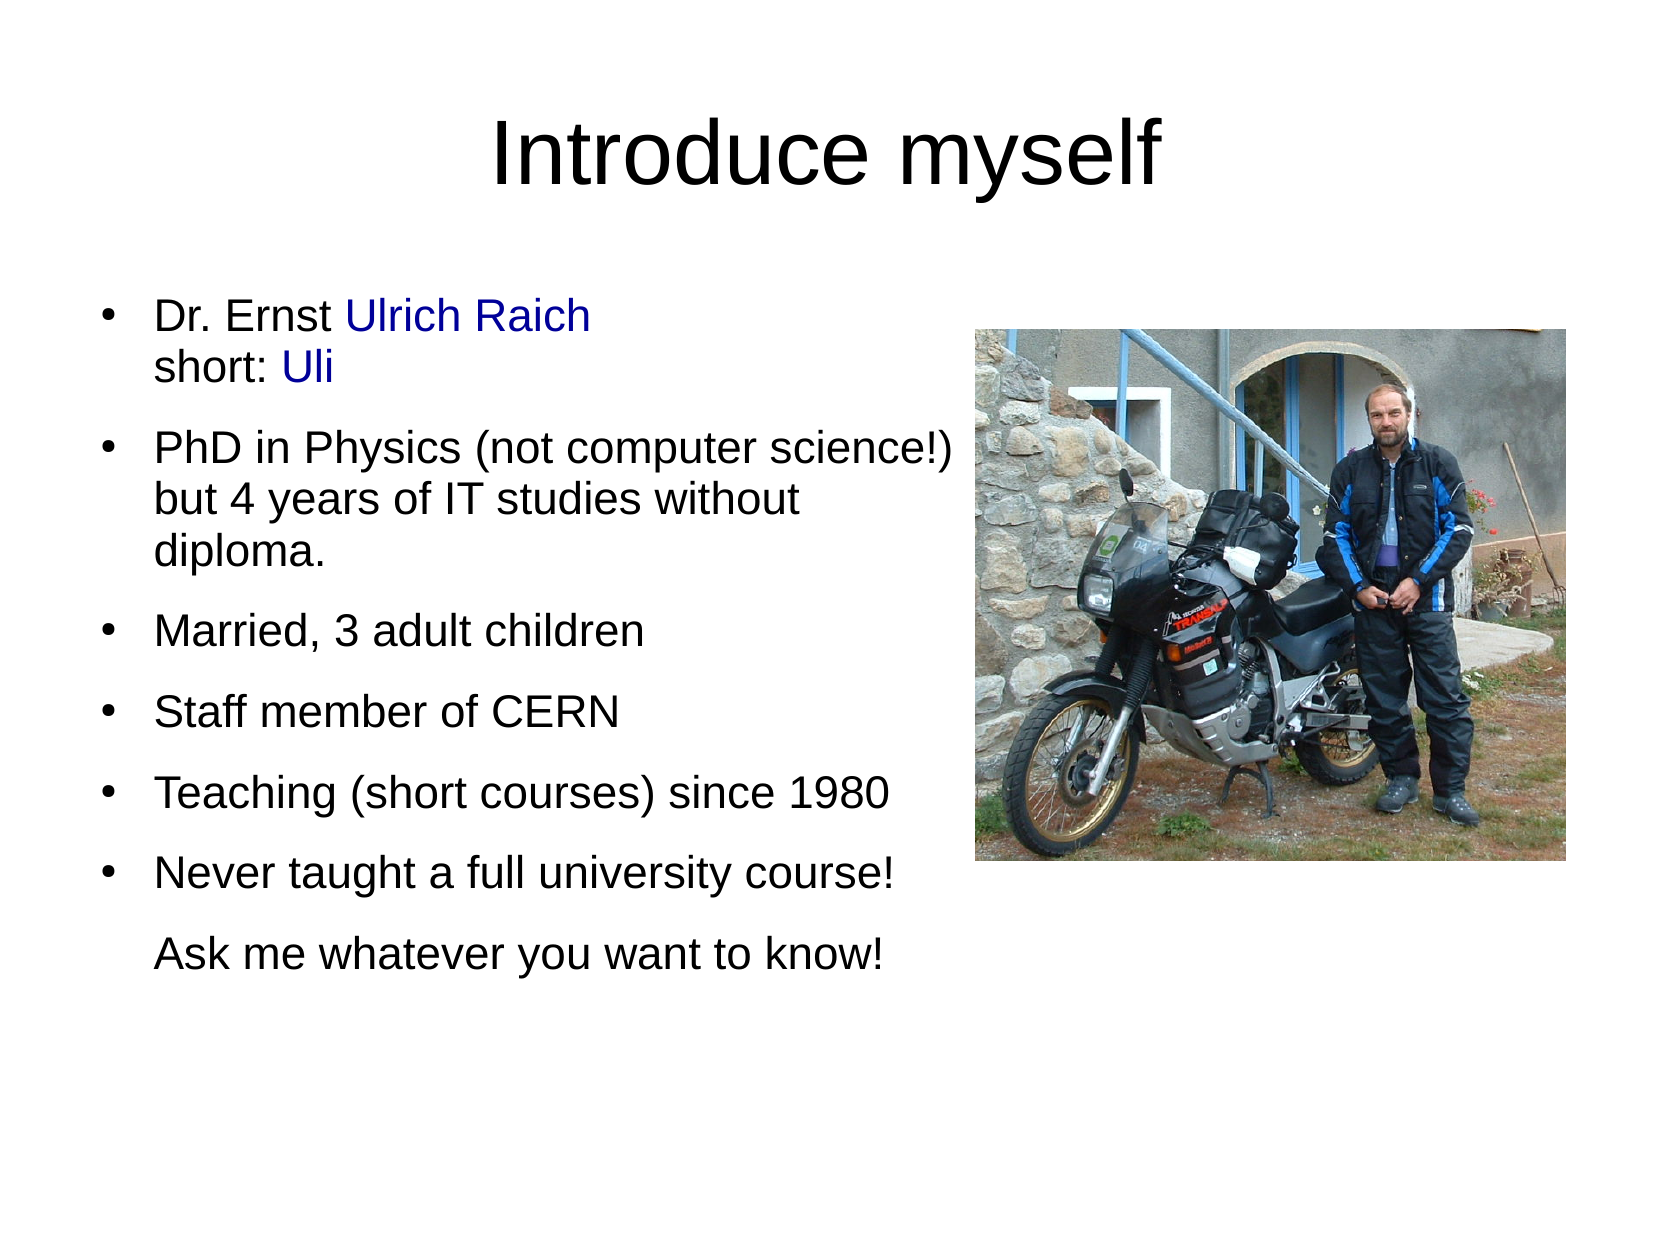

# Introduce myself
Dr. Ernst Ulrich Raich
short: Uli
PhD in Physics (not computer science!)
but 4 years of IT studies without
diploma.
Married, 3 adult children
Staff member of CERN
Teaching (short courses) since 1980
Never taught a full university course!
Ask me whatever you want to know!